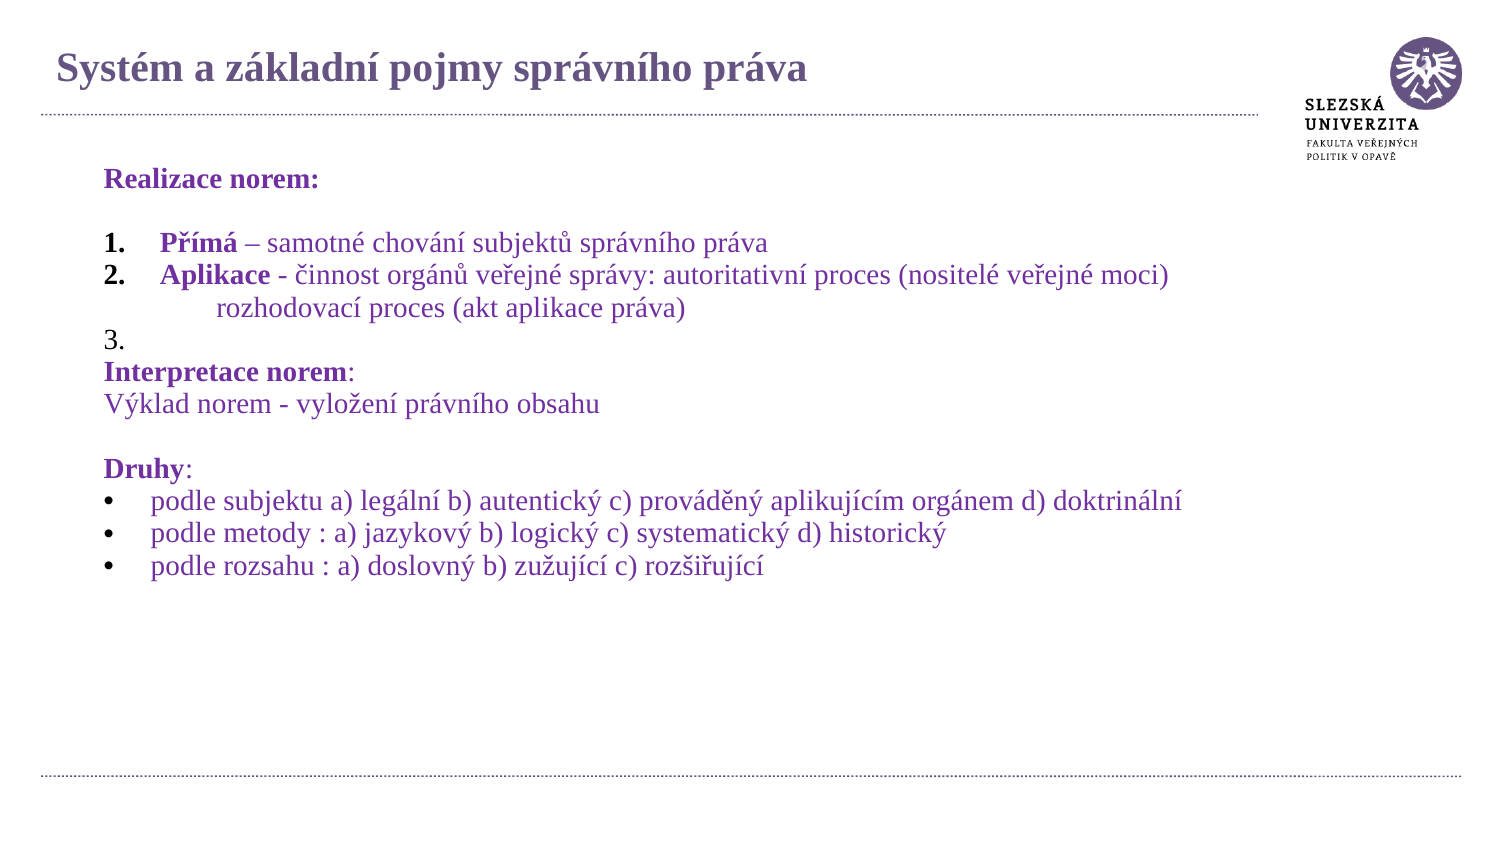

# Systém a základní pojmy správního práva
Realizace norem:
Přímá – samotné chování subjektů správního práva
Aplikace - činnost orgánů veřejné správy: autoritativní proces (nositelé veřejné moci) rozhodovací proces (akt aplikace práva)
Interpretace norem:
Výklad norem - vyložení právního obsahu
Druhy:
podle subjektu a) legální b) autentický c) prováděný aplikujícím orgánem d) doktrinální
podle metody : a) jazykový b) logický c) systematický d) historický
podle rozsahu : a) doslovný b) zužující c) rozšiřující